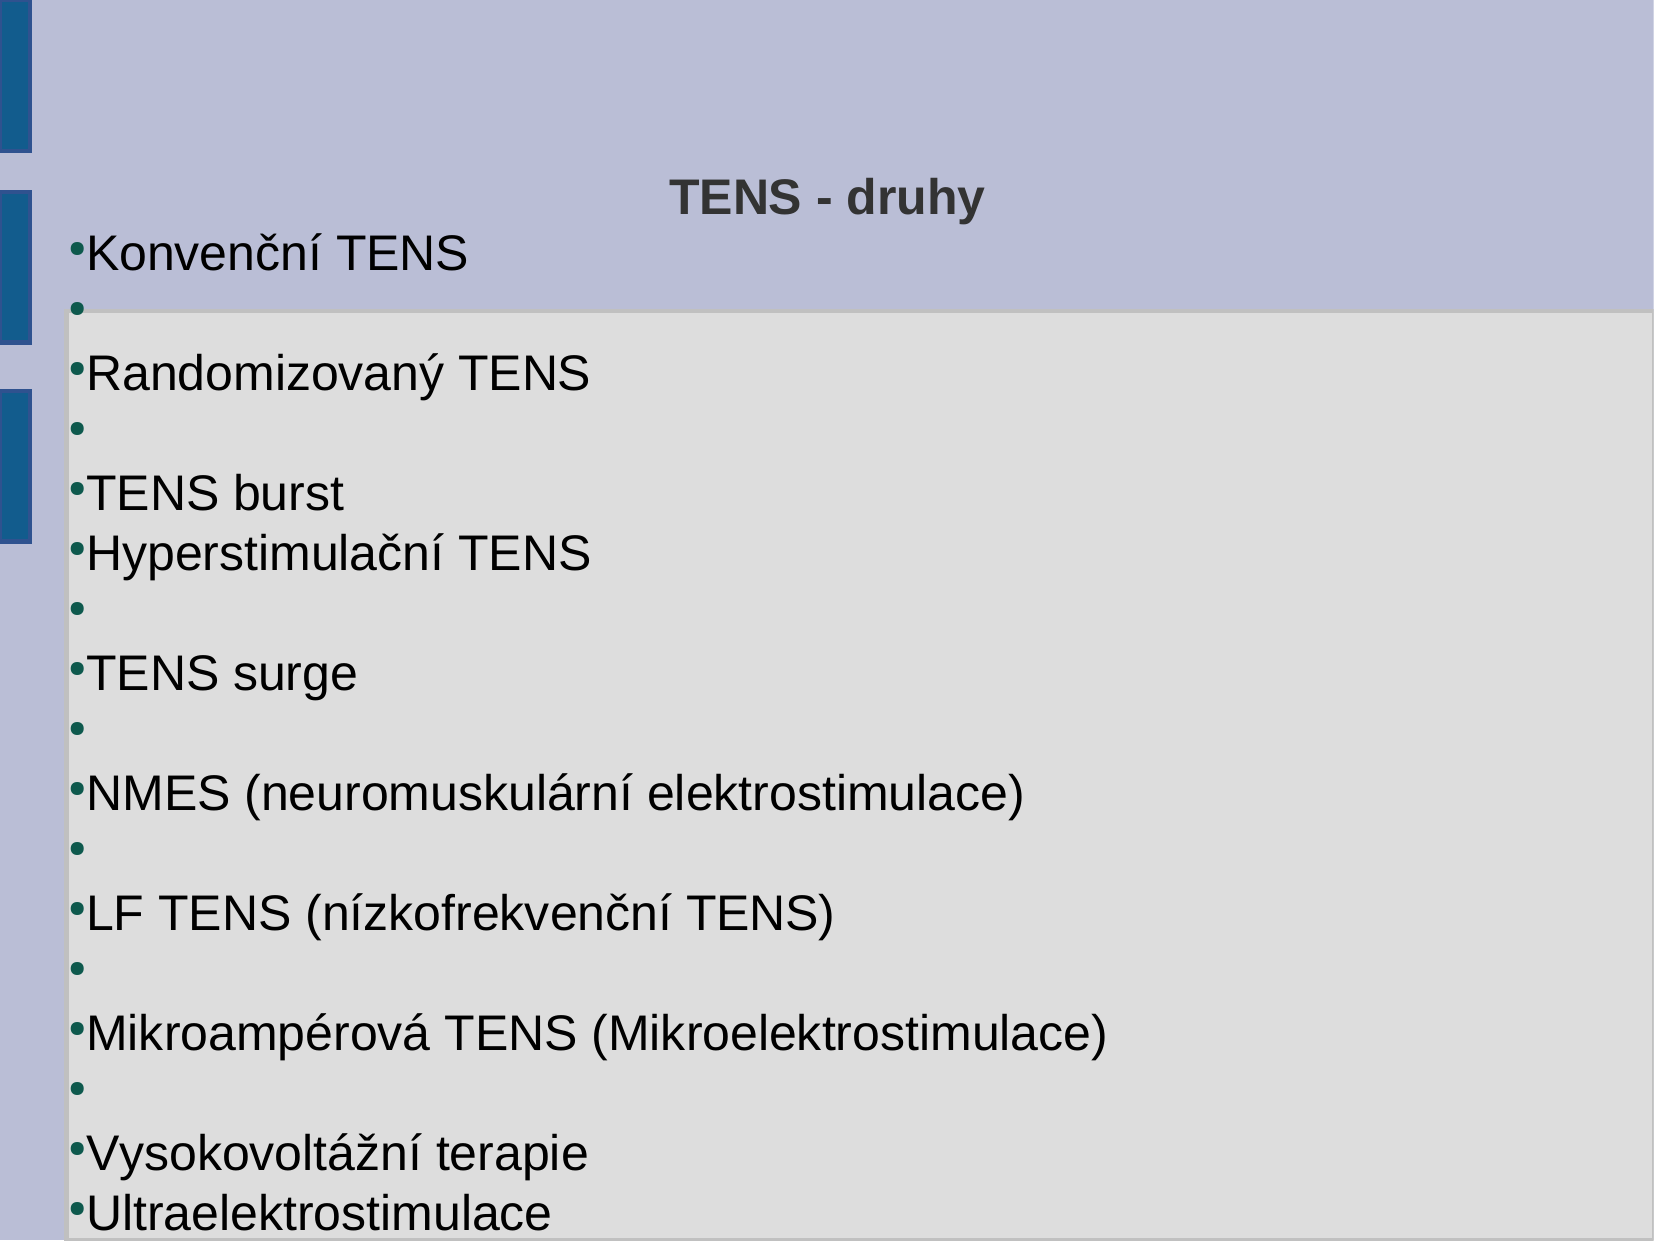

# TENS - druhy
Konvenční TENS
Randomizovaný TENS
TENS burst
Hyperstimulační TENS
TENS surge
NMES (neuromuskulární elektrostimulace)
LF TENS (nízkofrekvenční TENS)
Mikroampérová TENS (Mikroelektrostimulace)
Vysokovoltážní terapie
Ultraelektrostimulace